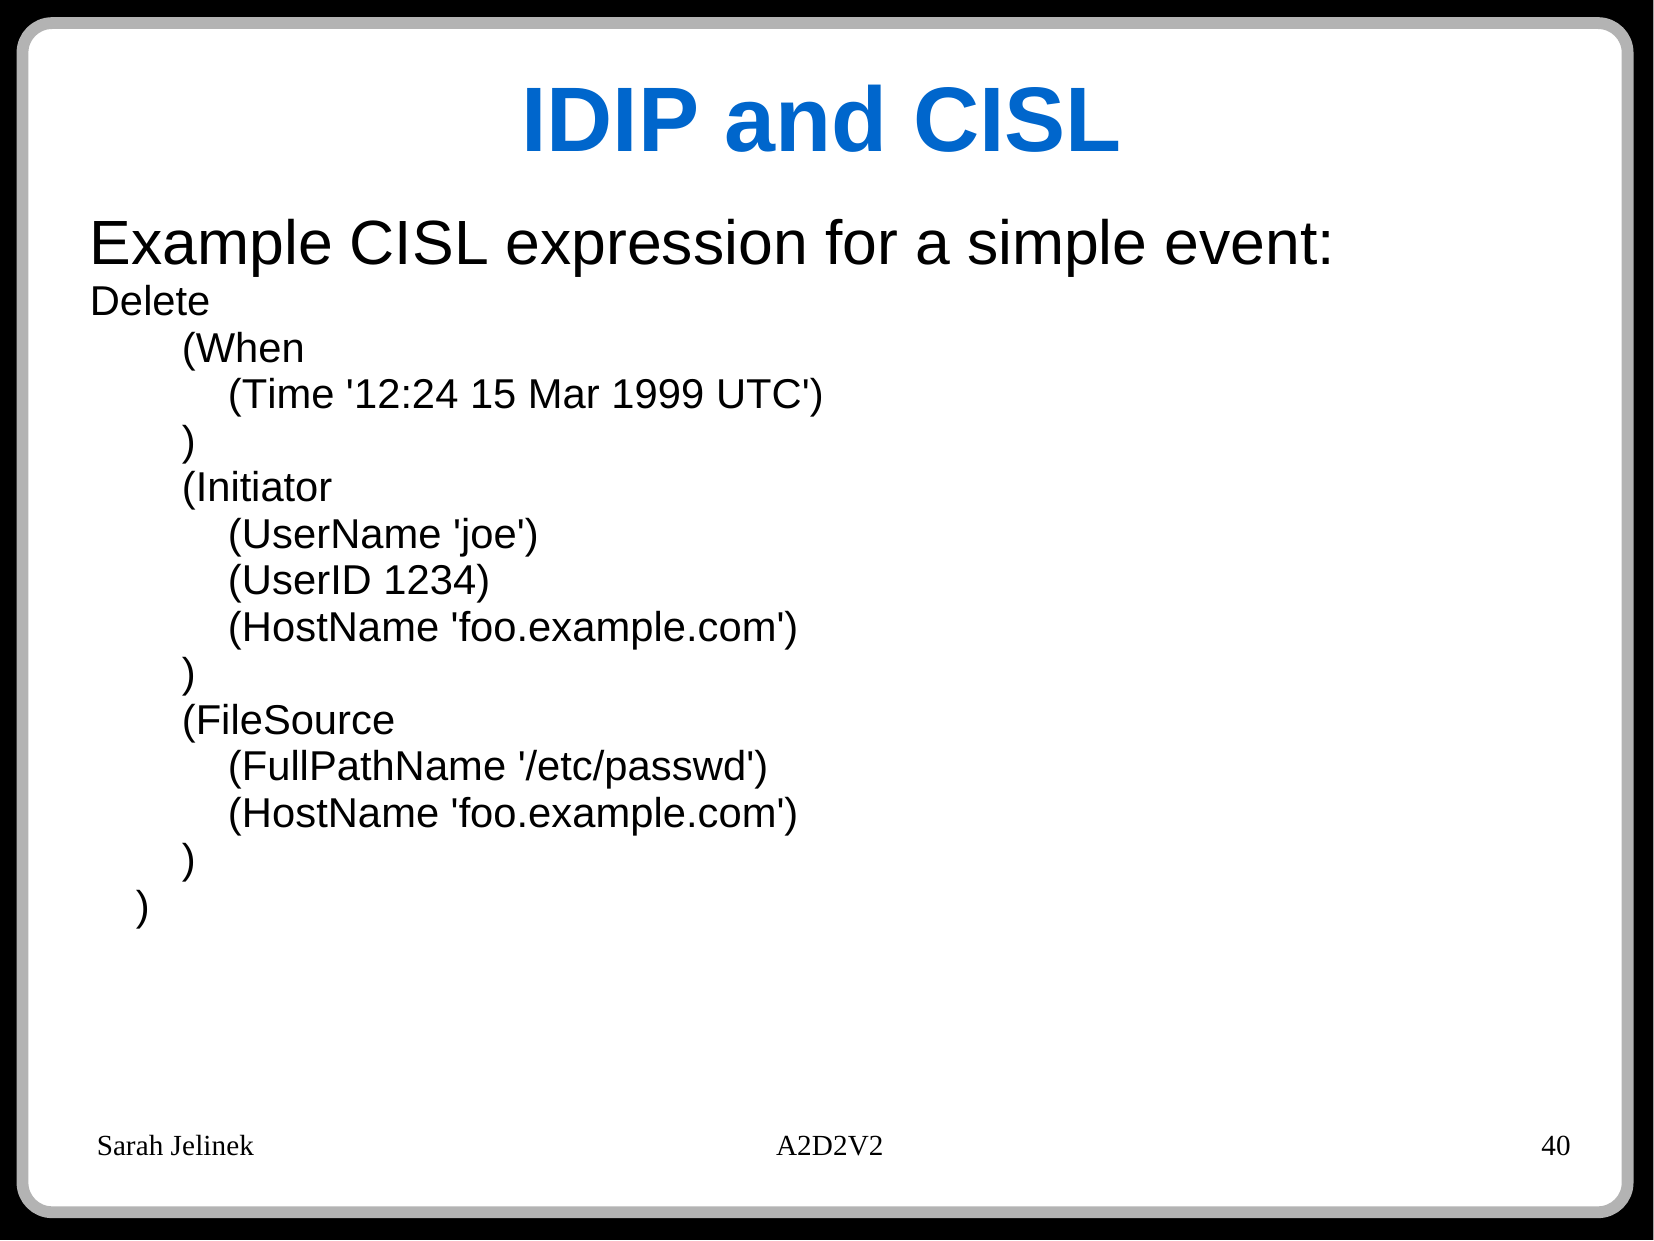

# IDIP and CISL
Example CISL expression for a simple event:
Delete
 (When
 (Time '12:24 15 Mar 1999 UTC')
 )
 (Initiator
 (UserName 'joe')
 (UserID 1234)
 (HostName 'foo.example.com')
 )
 (FileSource
 (FullPathName '/etc/passwd')
 (HostName 'foo.example.com')
 )
 )
Sarah Jelinek A2D2V2
40